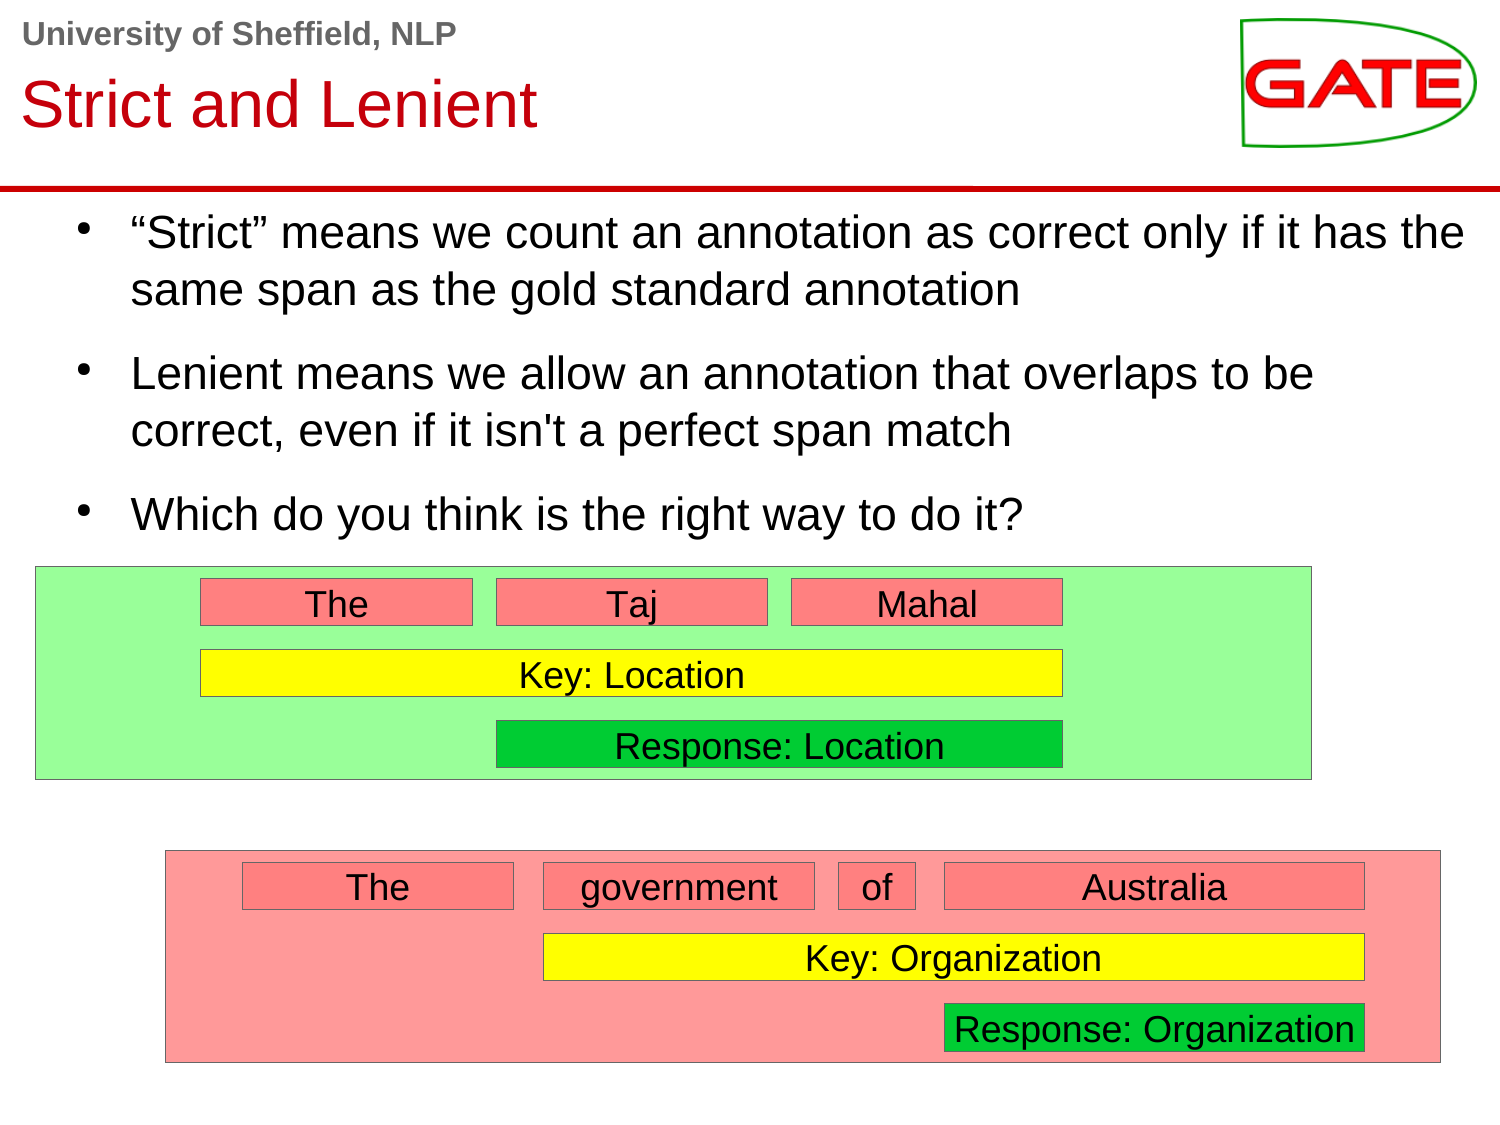

# Strict and Lenient
“Strict” means we count an annotation as correct only if it has the same span as the gold standard annotation
Lenient means we allow an annotation that overlaps to be correct, even if it isn't a perfect span match
Which do you think is the right way to do it?
The
Taj
Mahal
Key: Location
Response: Location
The
government
of
Australia
Key: Organization
Response: Organization